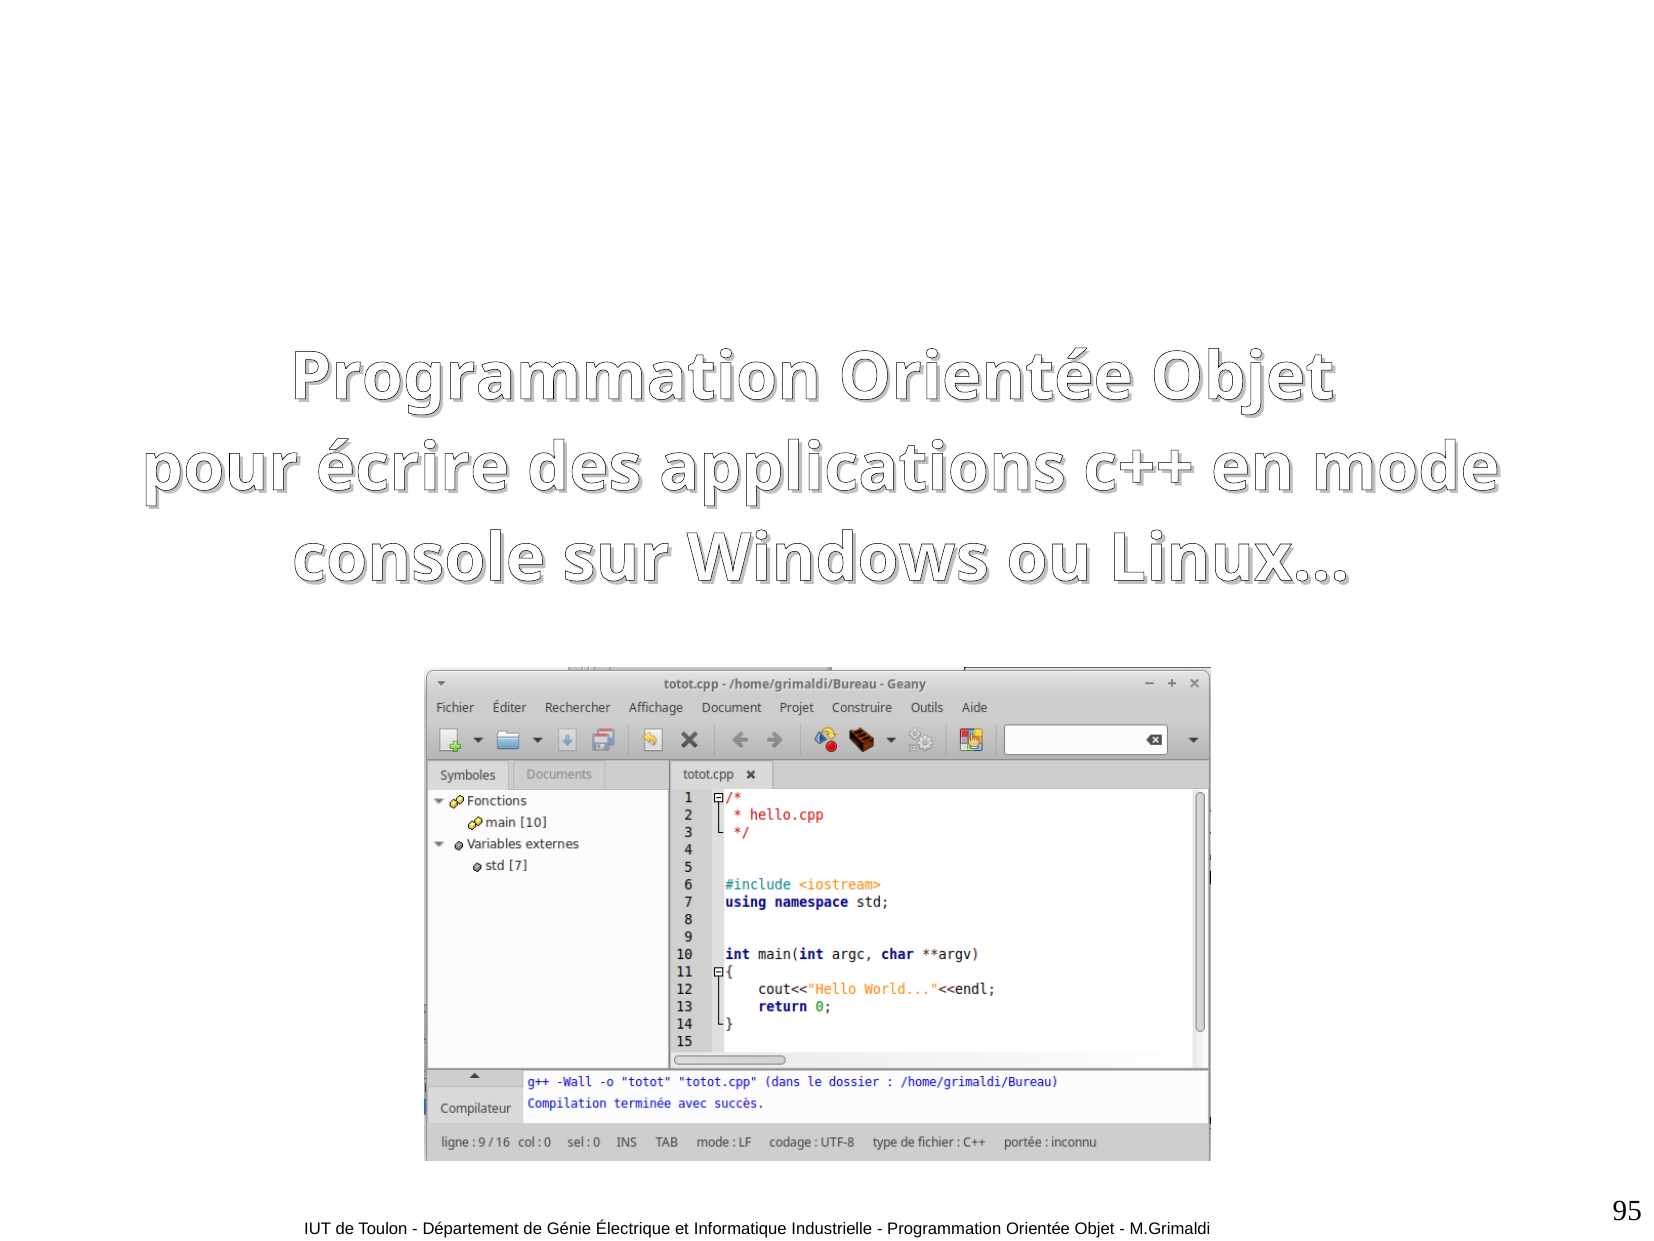

# Programmation Orientée Objet pour écrire des applications c++ en mode console sur Windows ou Linux...